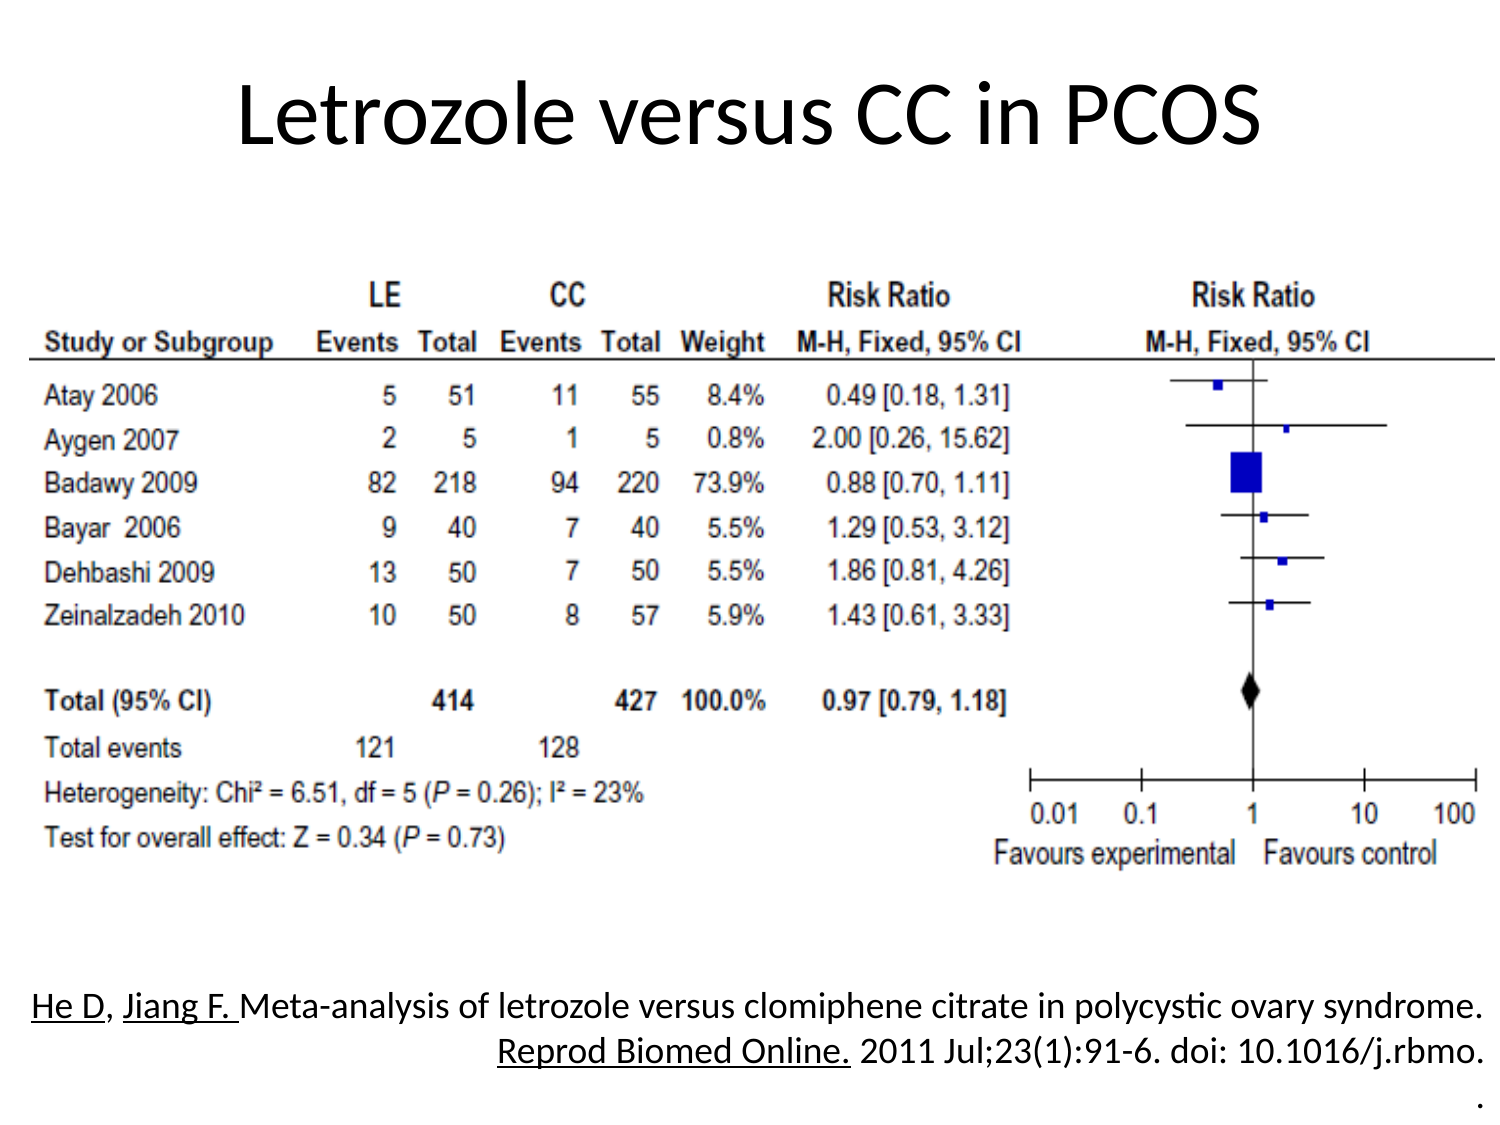

# Letrozole versus CC in PCOS
He D, Jiang F. Meta-analysis of letrozole versus clomiphene citrate in polycystic ovary syndrome.
Reprod Biomed Online. 2011 Jul;23(1):91-6. doi: 10.1016/j.rbmo.
.